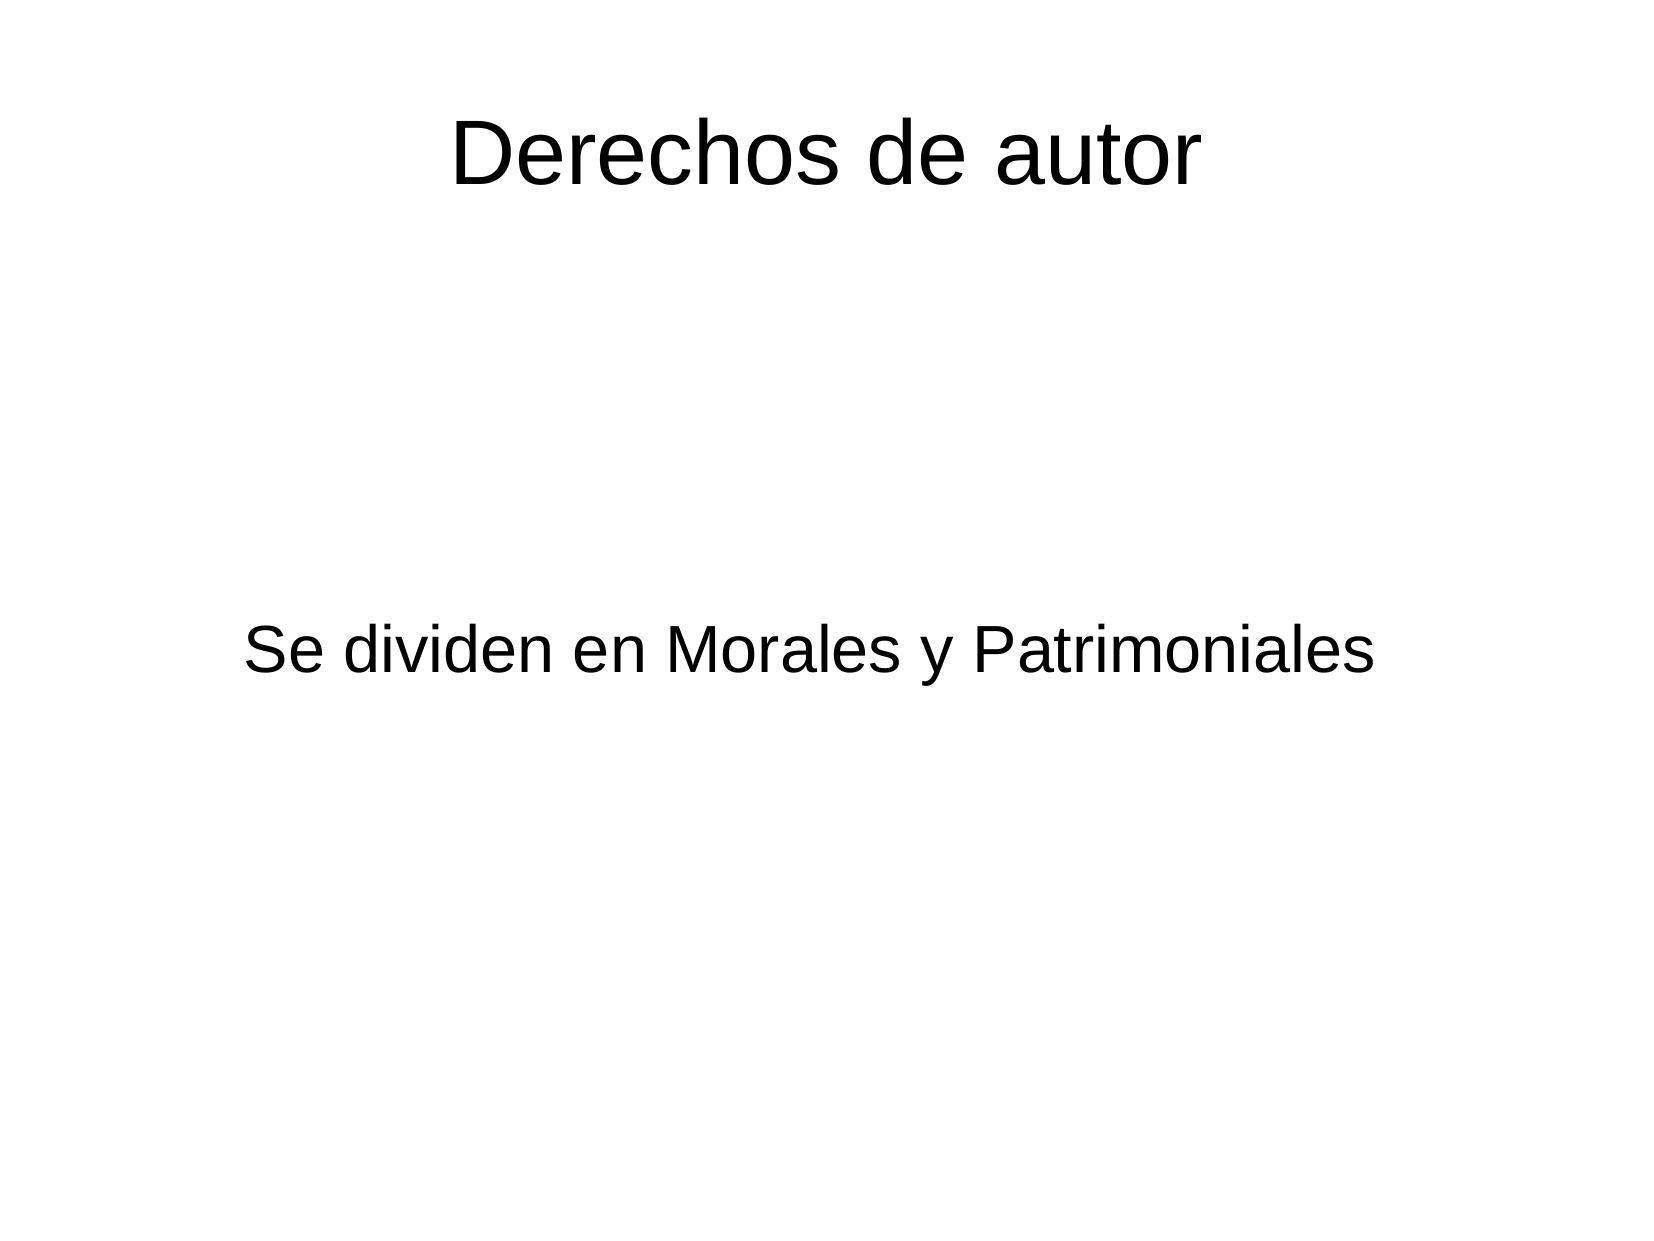

# Derechos de autor
Se dividen en Morales y Patrimoniales